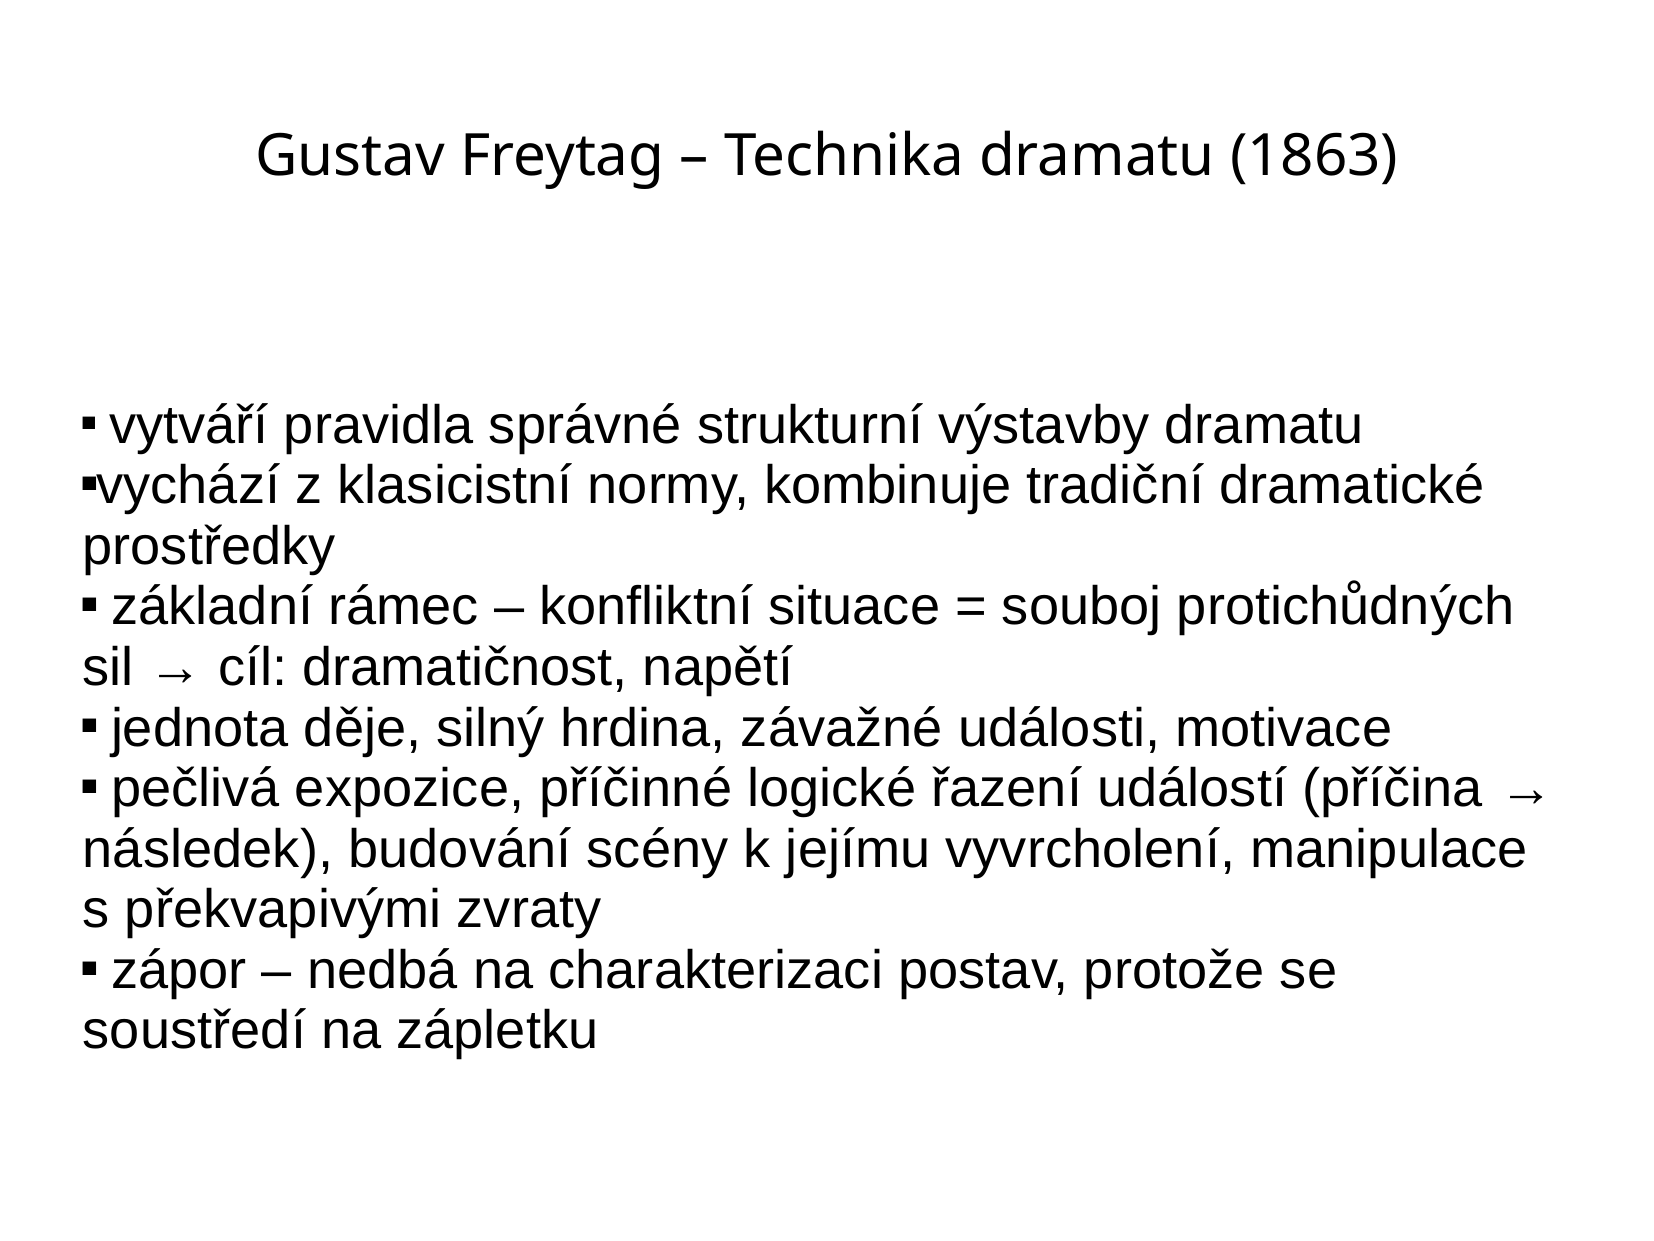

# Gustav Freytag – Technika dramatu (1863)
 vytváří pravidla správné strukturní výstavby dramatu
vychází z klasicistní normy, kombinuje tradiční dramatické prostředky
 základní rámec – konfliktní situace = souboj protichůdných sil → cíl: dramatičnost, napětí
 jednota děje, silný hrdina, závažné události, motivace
 pečlivá expozice, příčinné logické řazení událostí (příčina → následek), budování scény k jejímu vyvrcholení, manipulace s překvapivými zvraty
 zápor – nedbá na charakterizaci postav, protože se soustředí na zápletku